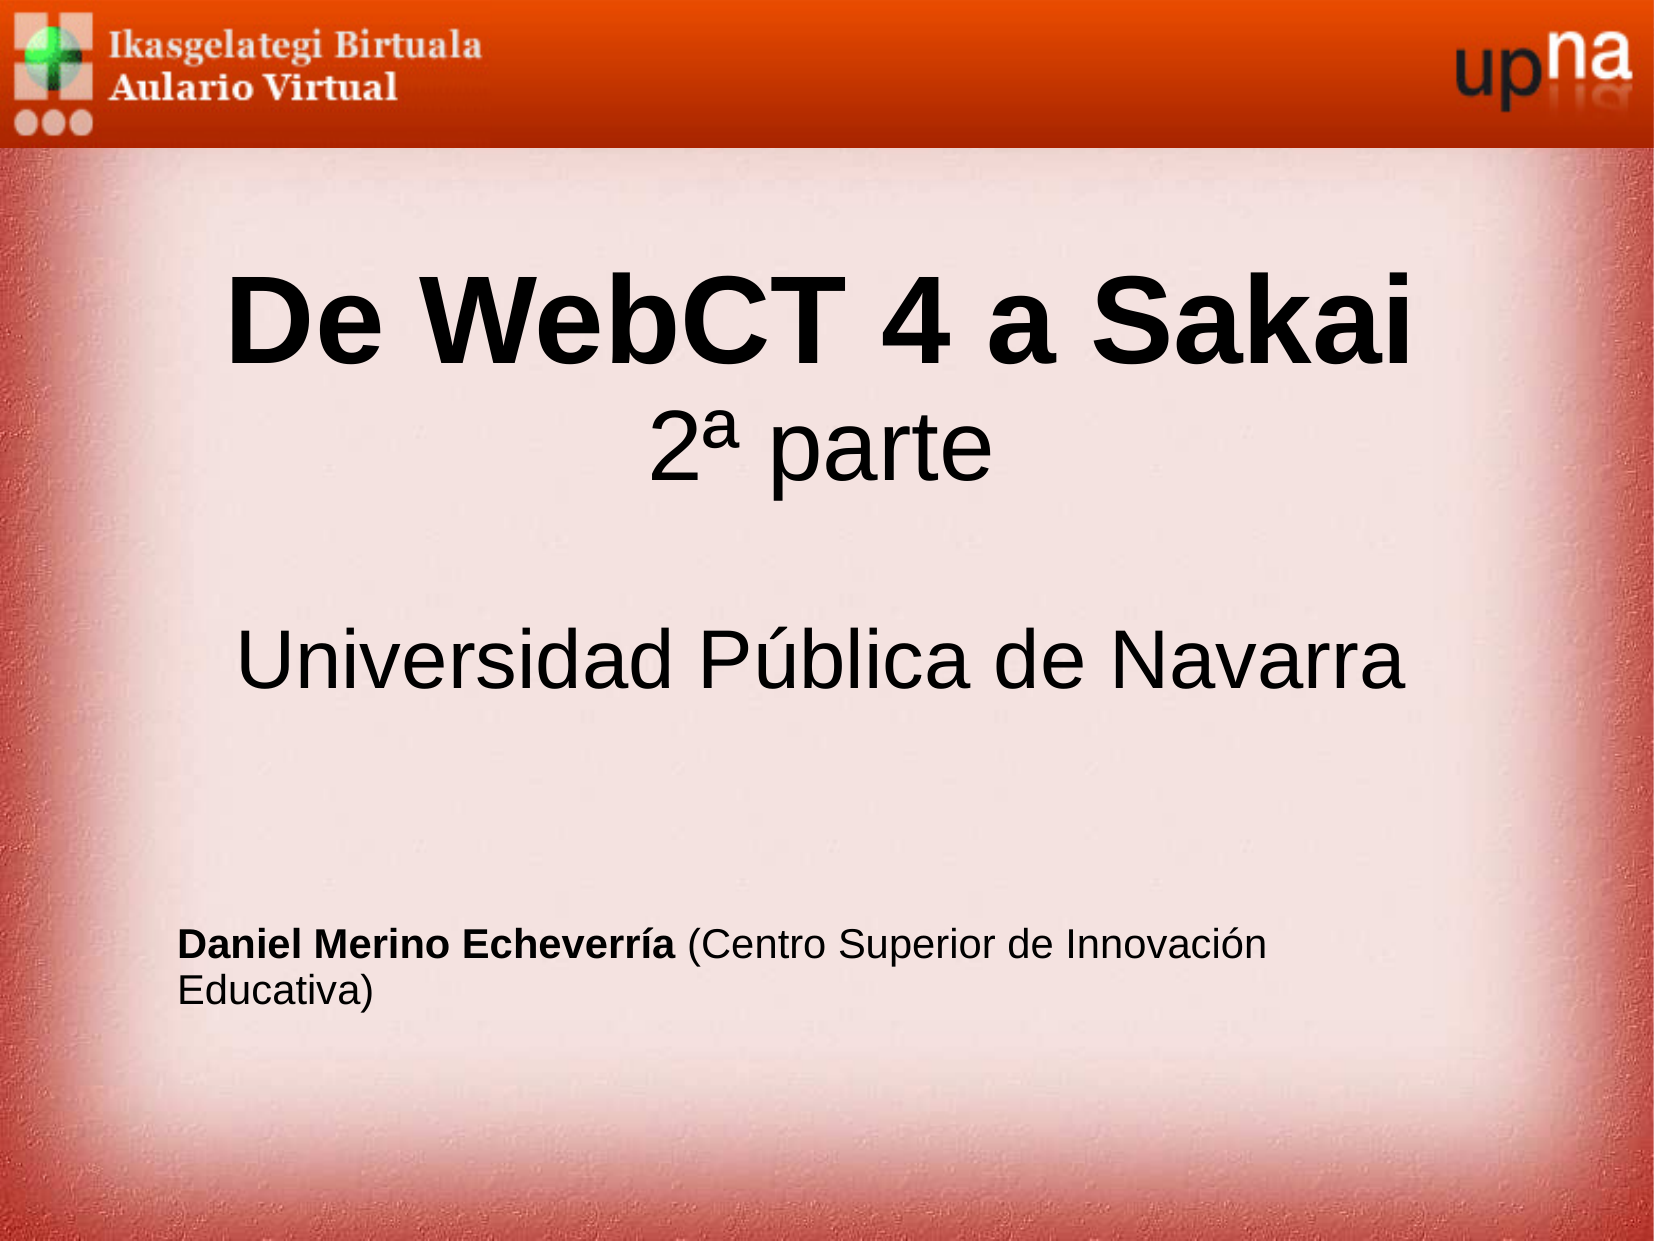

# De WebCT 4 a Sakai 2ª parte Universidad Pública de Navarra
Daniel Merino Echeverría (Centro Superior de Innovación Educativa)